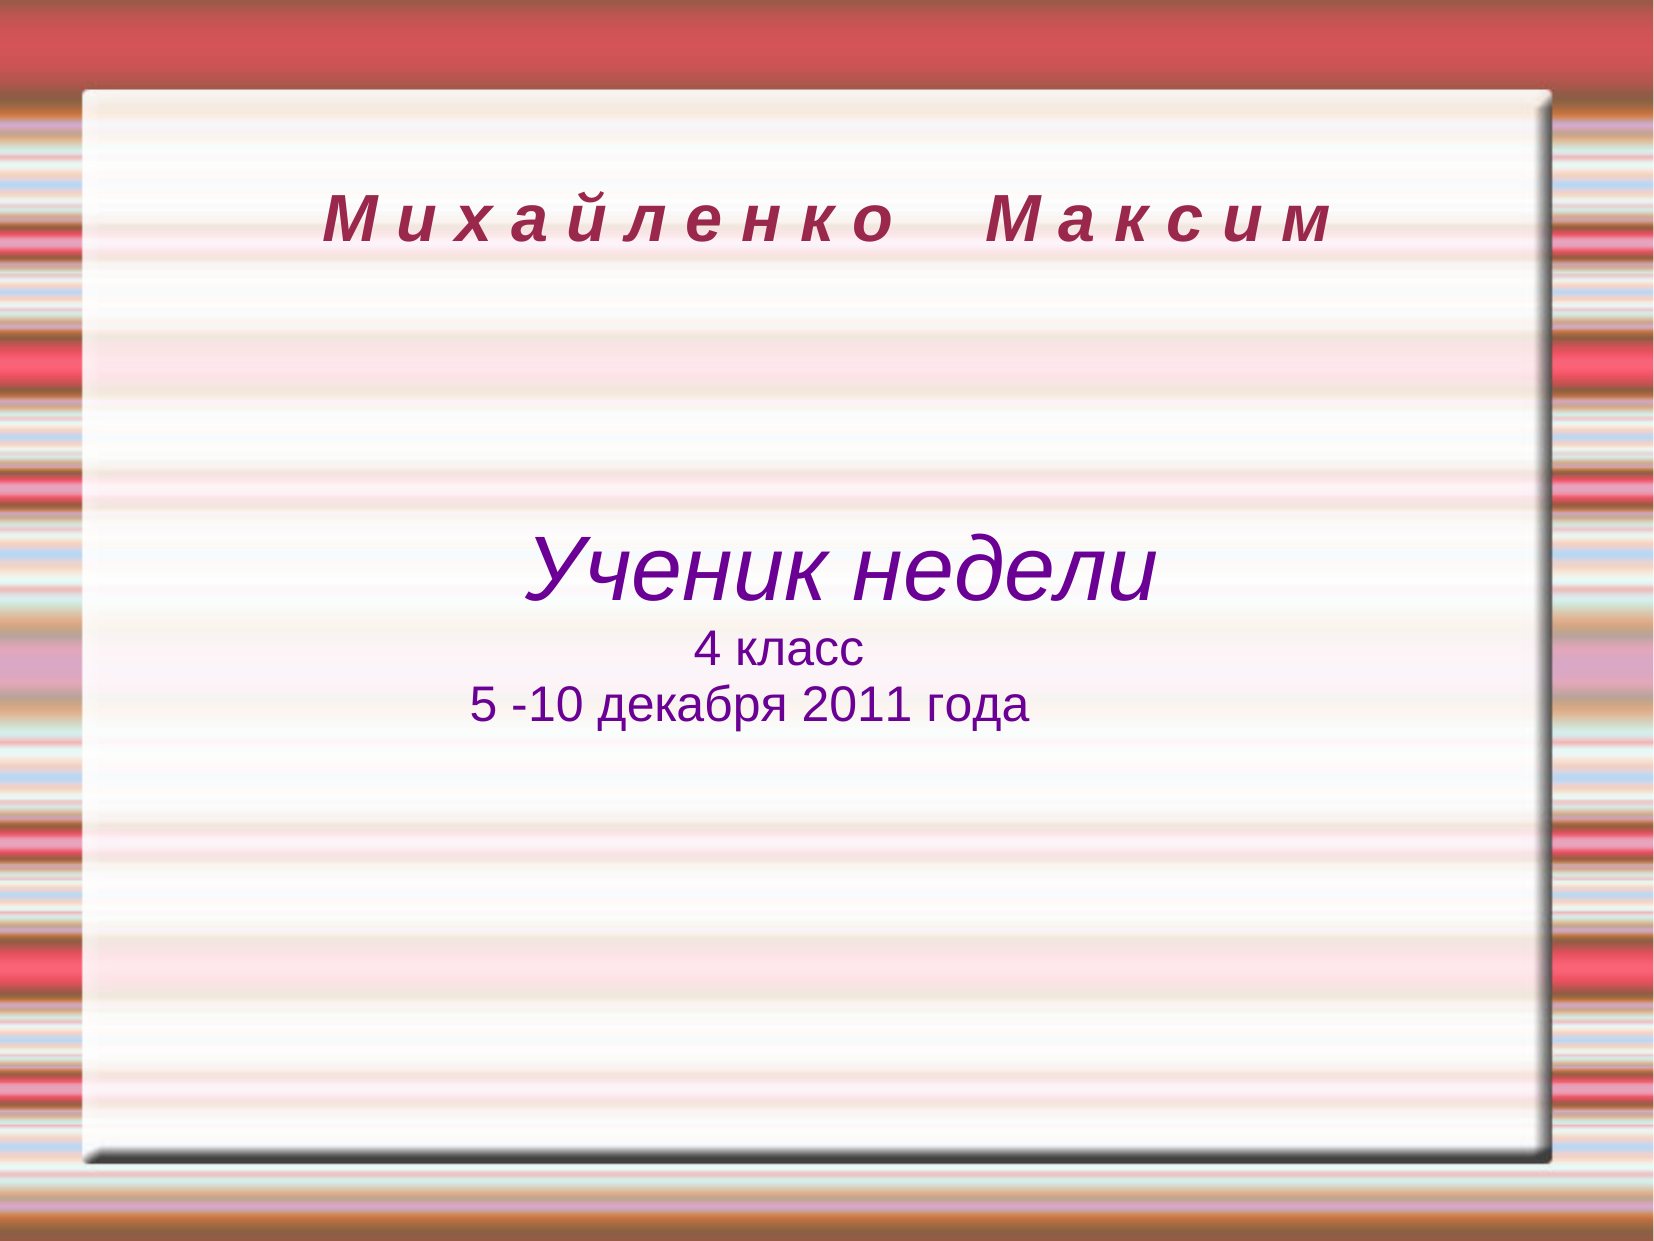

# М и х а й л е н к о М а к с и м
 Ученик недели
 4 класс
 5 -10 декабря 2011 года